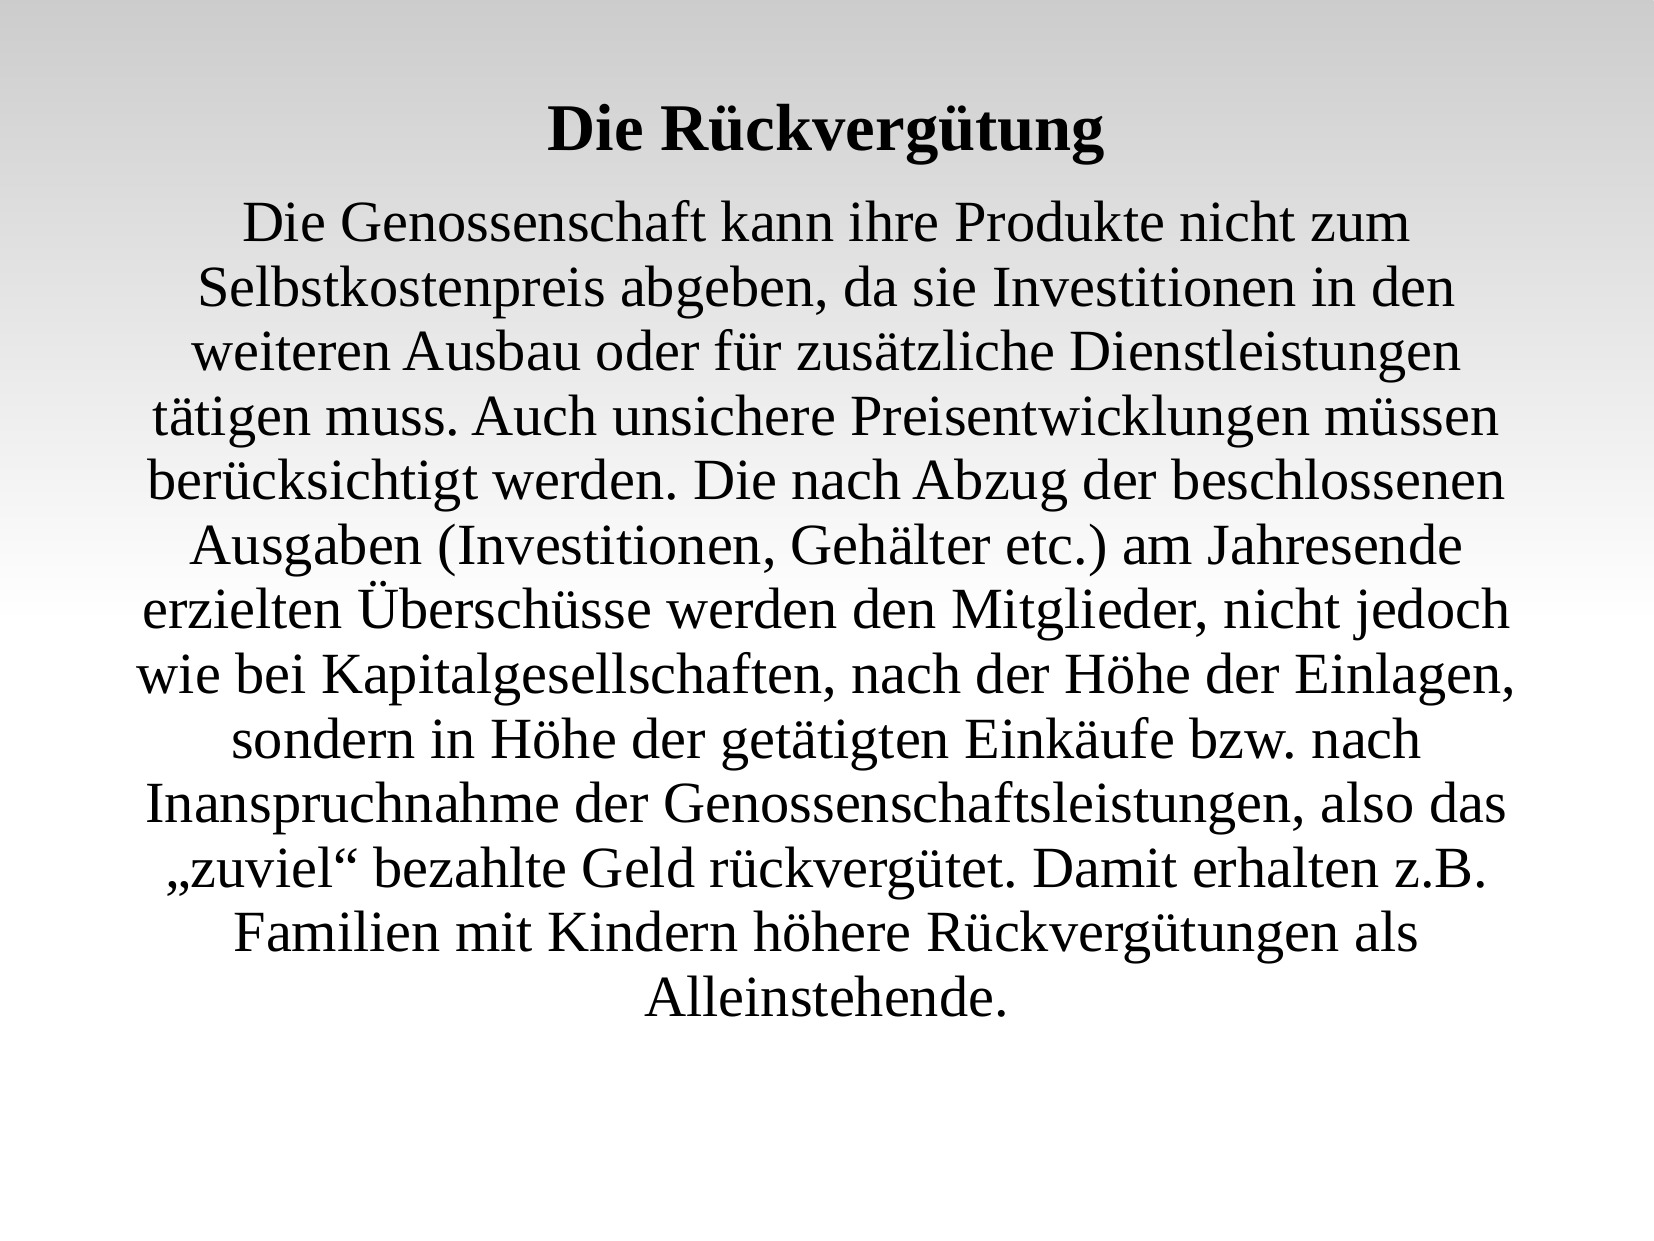

Die Rückvergütung
Die Genossenschaft kann ihre Produkte nicht zum Selbstkostenpreis abgeben, da sie Investitionen in den weiteren Ausbau oder für zusätzliche Dienstleistungen tätigen muss. Auch unsichere Preisentwicklungen müssen berücksichtigt werden. Die nach Abzug der beschlossenen Ausgaben (Investitionen, Gehälter etc.) am Jahresende erzielten Überschüsse werden den Mitglieder, nicht jedoch wie bei Kapitalgesellschaften, nach der Höhe der Einlagen, sondern in Höhe der getätigten Einkäufe bzw. nach Inanspruchnahme der Genossenschaftsleistungen, also das „zuviel“ bezahlte Geld rückvergütet. Damit erhalten z.B. Familien mit Kindern höhere Rückvergütungen als Alleinstehende.